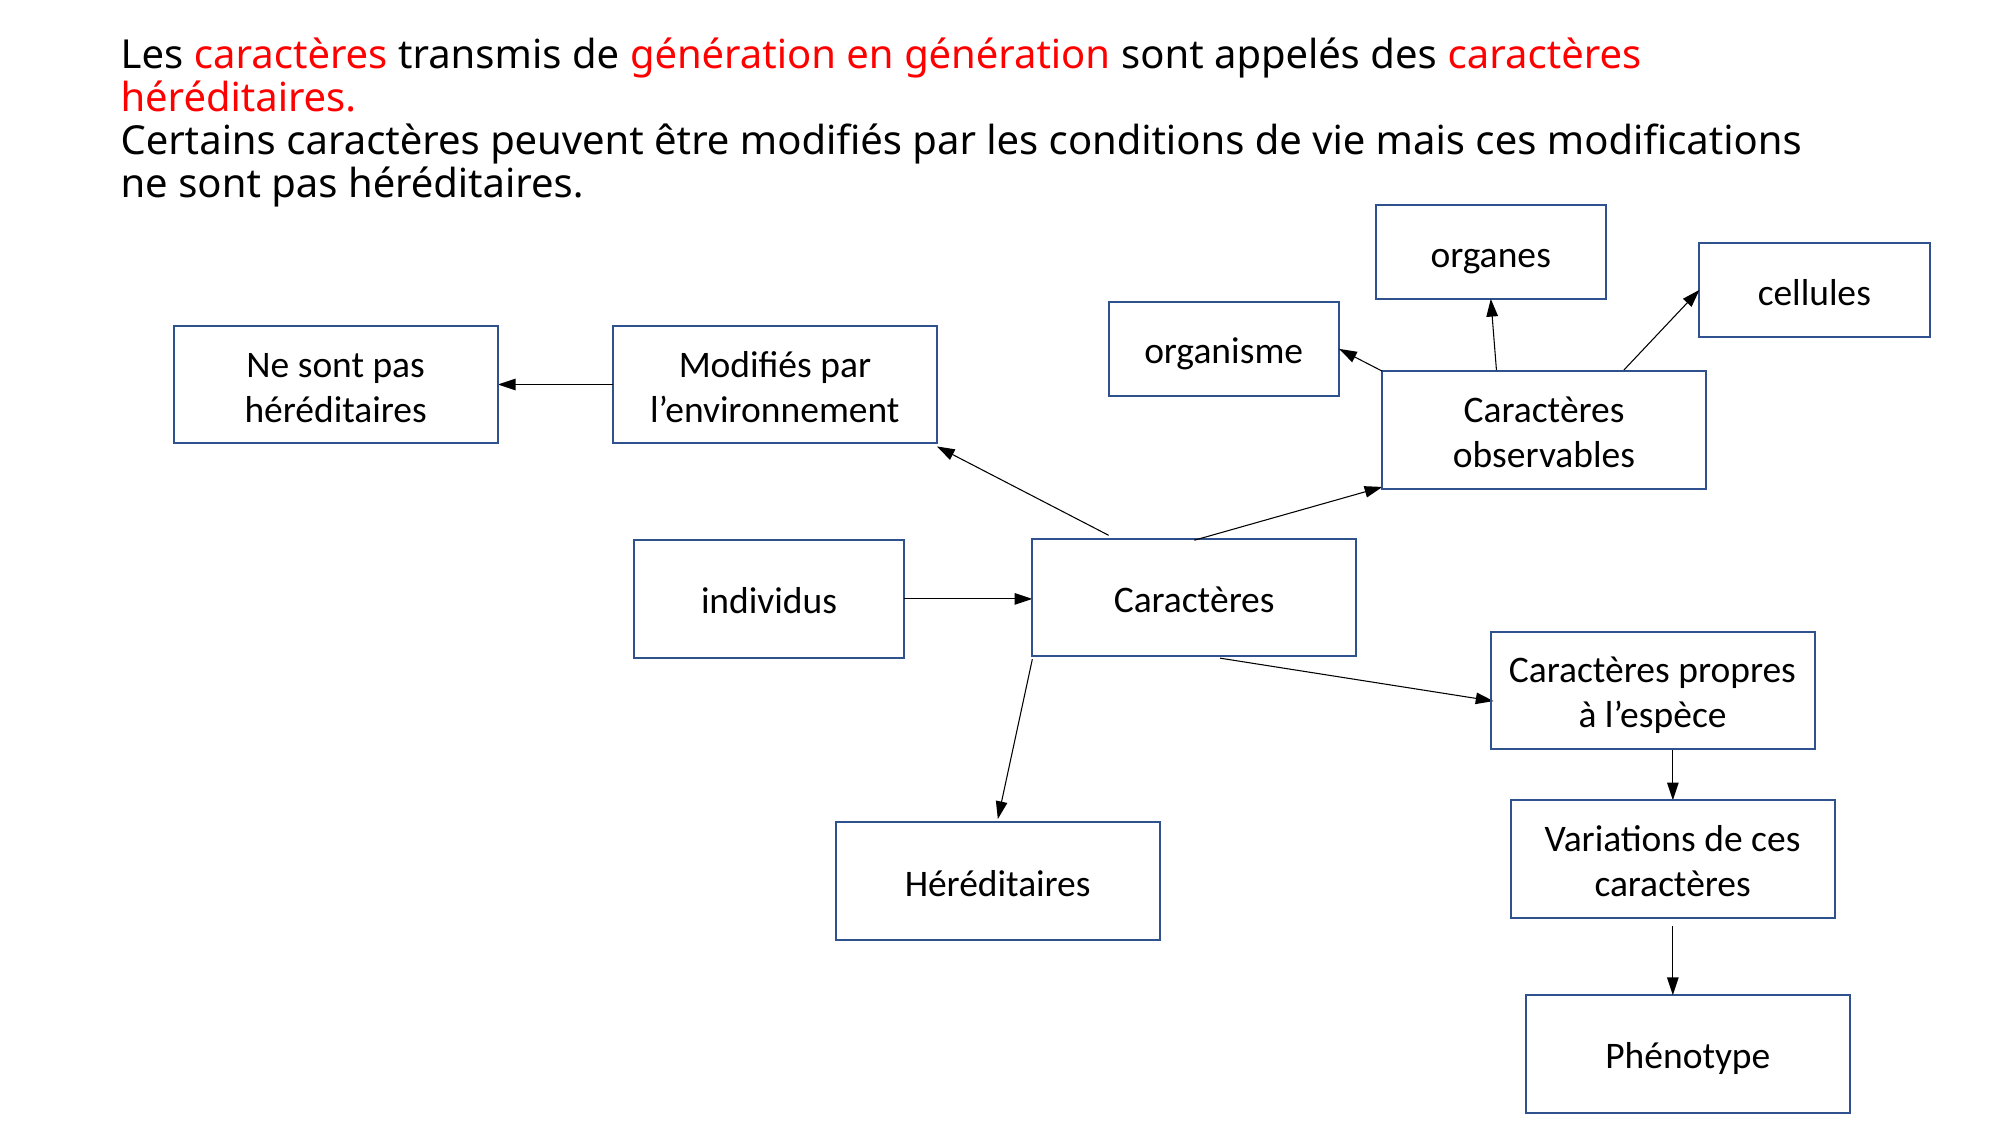

# Les caractères transmis de génération en génération sont appelés des caractères héréditaires. Certains caractères peuvent être modifiés par les conditions de vie mais ces modifications ne sont pas héréditaires.
organes
cellules
organisme
Ne sont pas héréditaires
Modifiés par l’environnement
Caractères observables
Caractères
individus
Caractères propres à l’espèce
Variations de ces caractères
Héréditaires
Phénotype